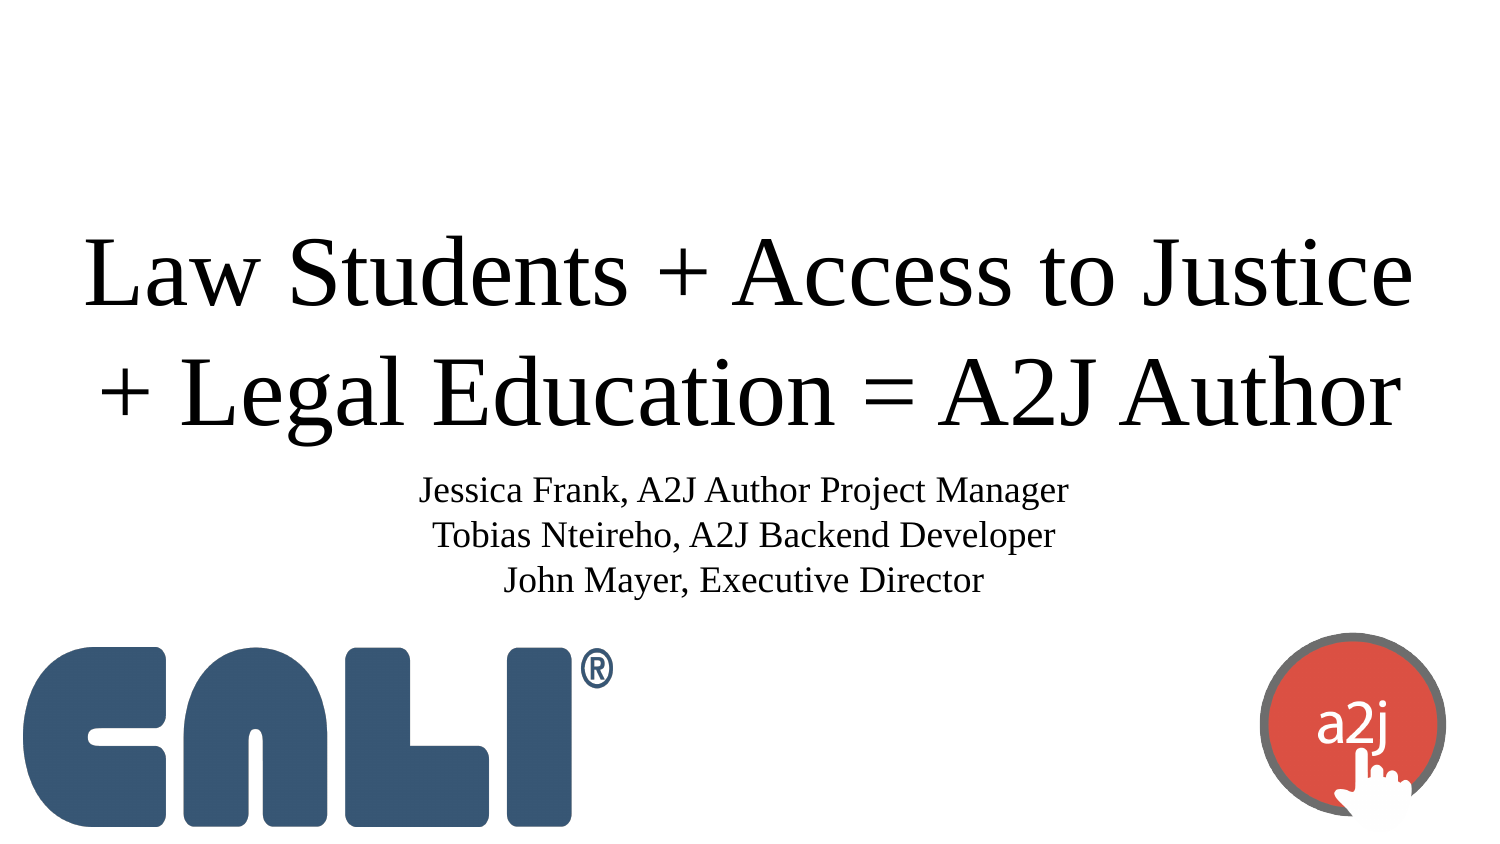

# Law Students + Access to Justice + Legal Education = A2J Author
Jessica Frank, A2J Author Project Manager
Tobias Nteireho, A2J Backend Developer
John Mayer, Executive Director